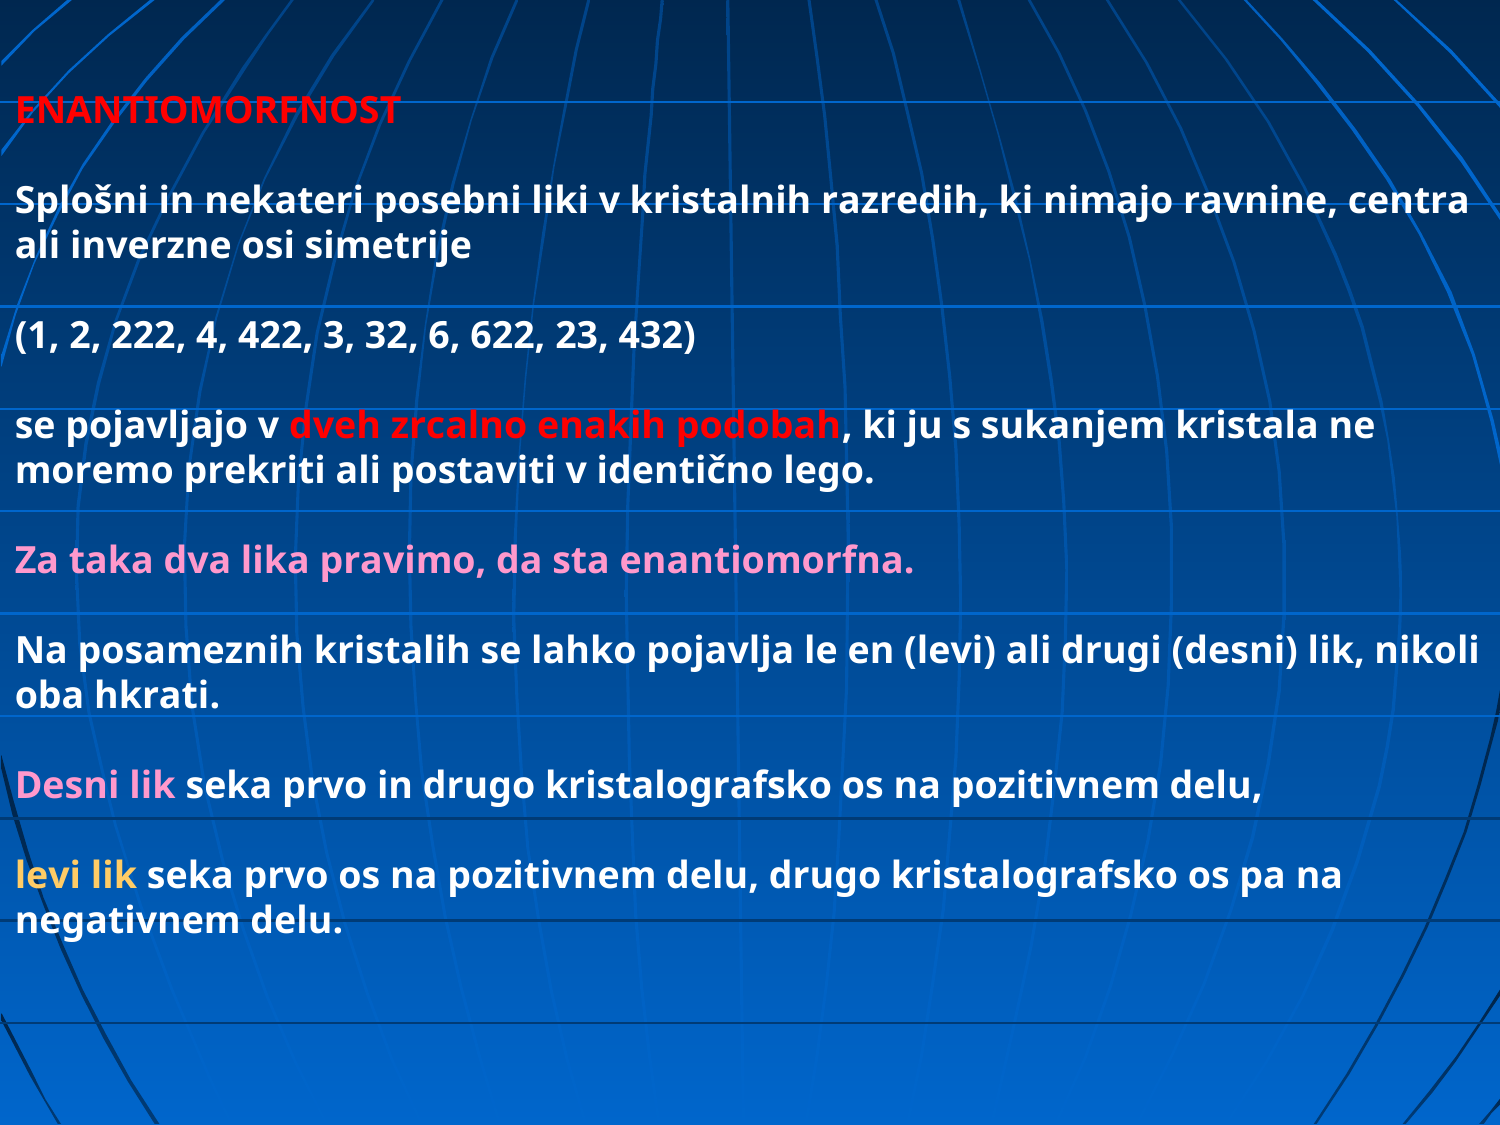

ENANTIOMORFNOST
Splošni in nekateri posebni liki v kristalnih razredih, ki nimajo ravnine, centra ali inverzne osi simetrije
(1, 2, 222, 4, 422, 3, 32, 6, 622, 23, 432)
se pojavljajo v dveh zrcalno enakih podobah, ki ju s sukanjem kristala ne moremo prekriti ali postaviti v identično lego.
Za taka dva lika pravimo, da sta enantiomorfna.
Na posameznih kristalih se lahko pojavlja le en (levi) ali drugi (desni) lik, nikoli oba hkrati.
Desni lik seka prvo in drugo kristalografsko os na pozitivnem delu,
levi lik seka prvo os na pozitivnem delu, drugo kristalografsko os pa na negativnem delu.